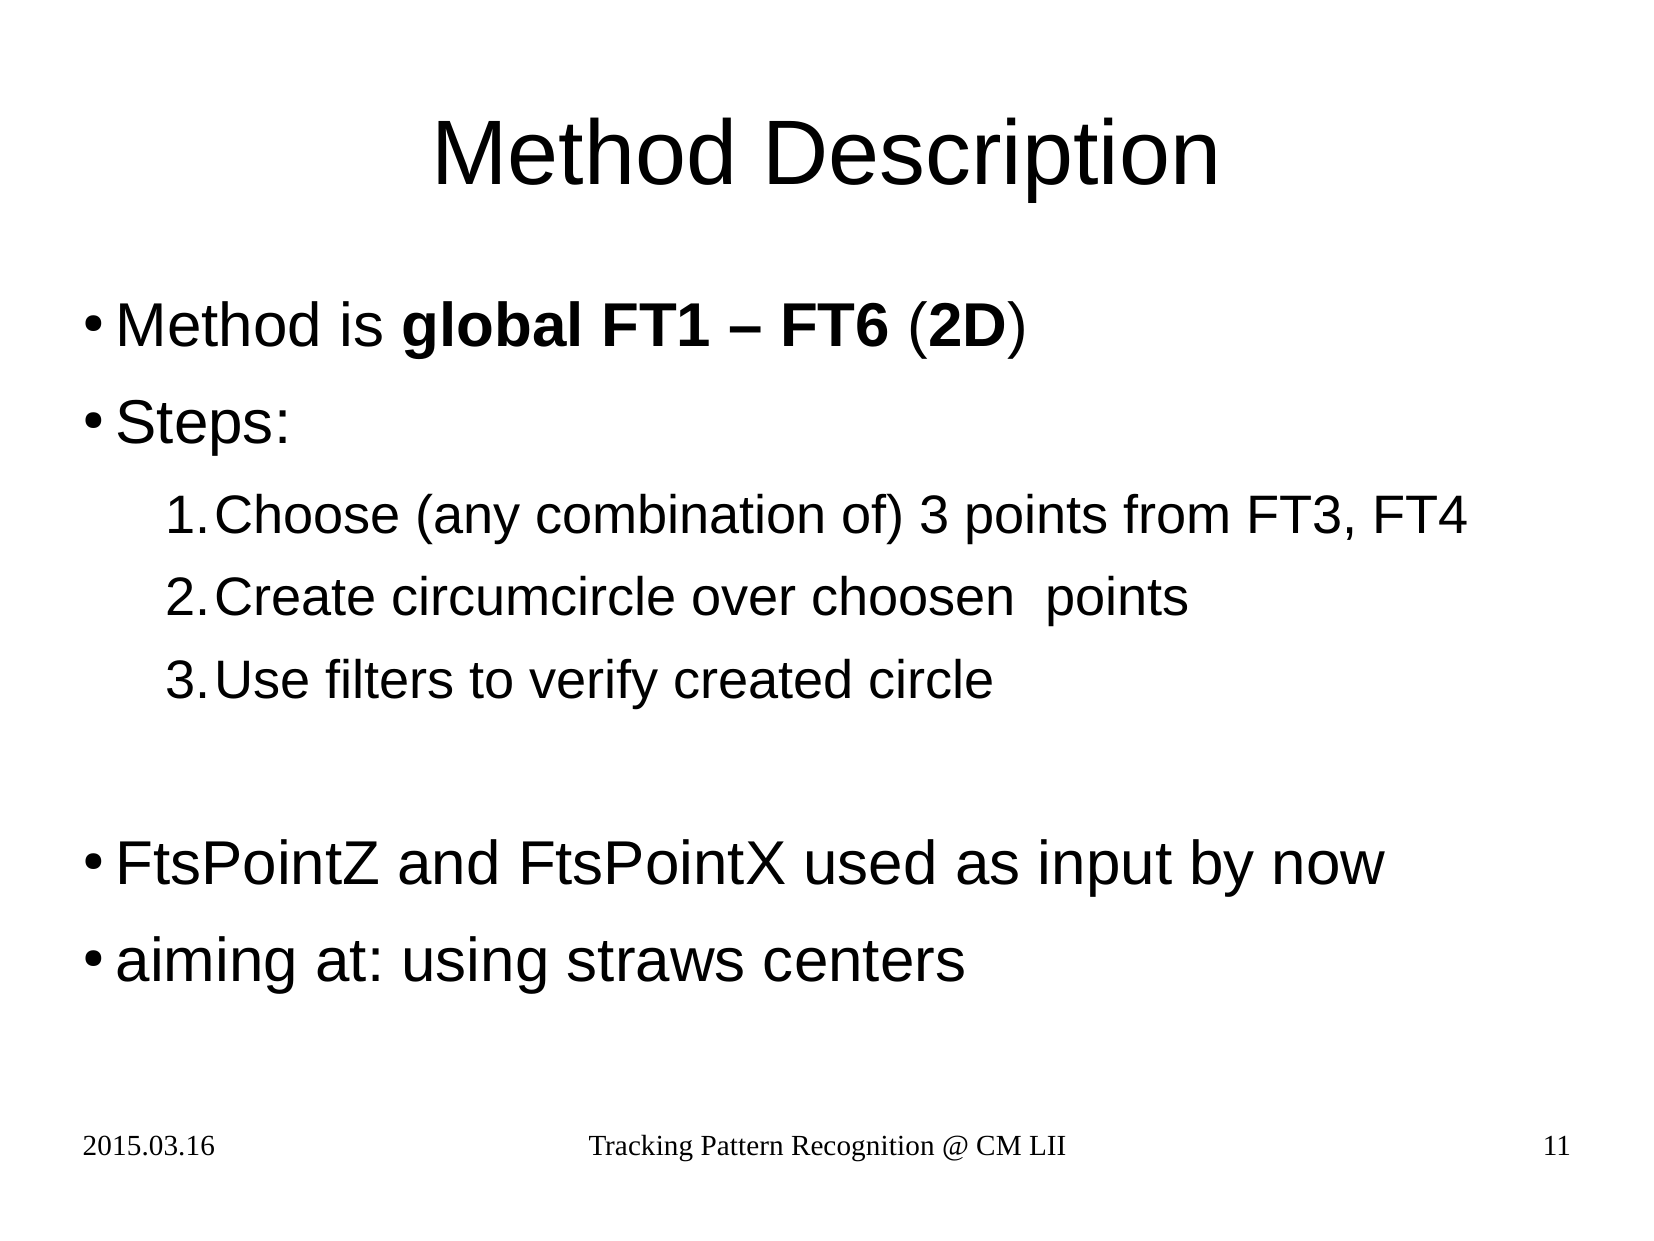

# Method Description
Method is global FT1 – FT6 (2D)
Steps:
Choose (any combination of) 3 points from FT3, FT4
Create circumcircle over choosen points
Use filters to verify created circle
FtsPointZ and FtsPointX used as input by now
aiming at: using straws centers
2015.03.16
Tracking Pattern Recognition @ CM LII
11